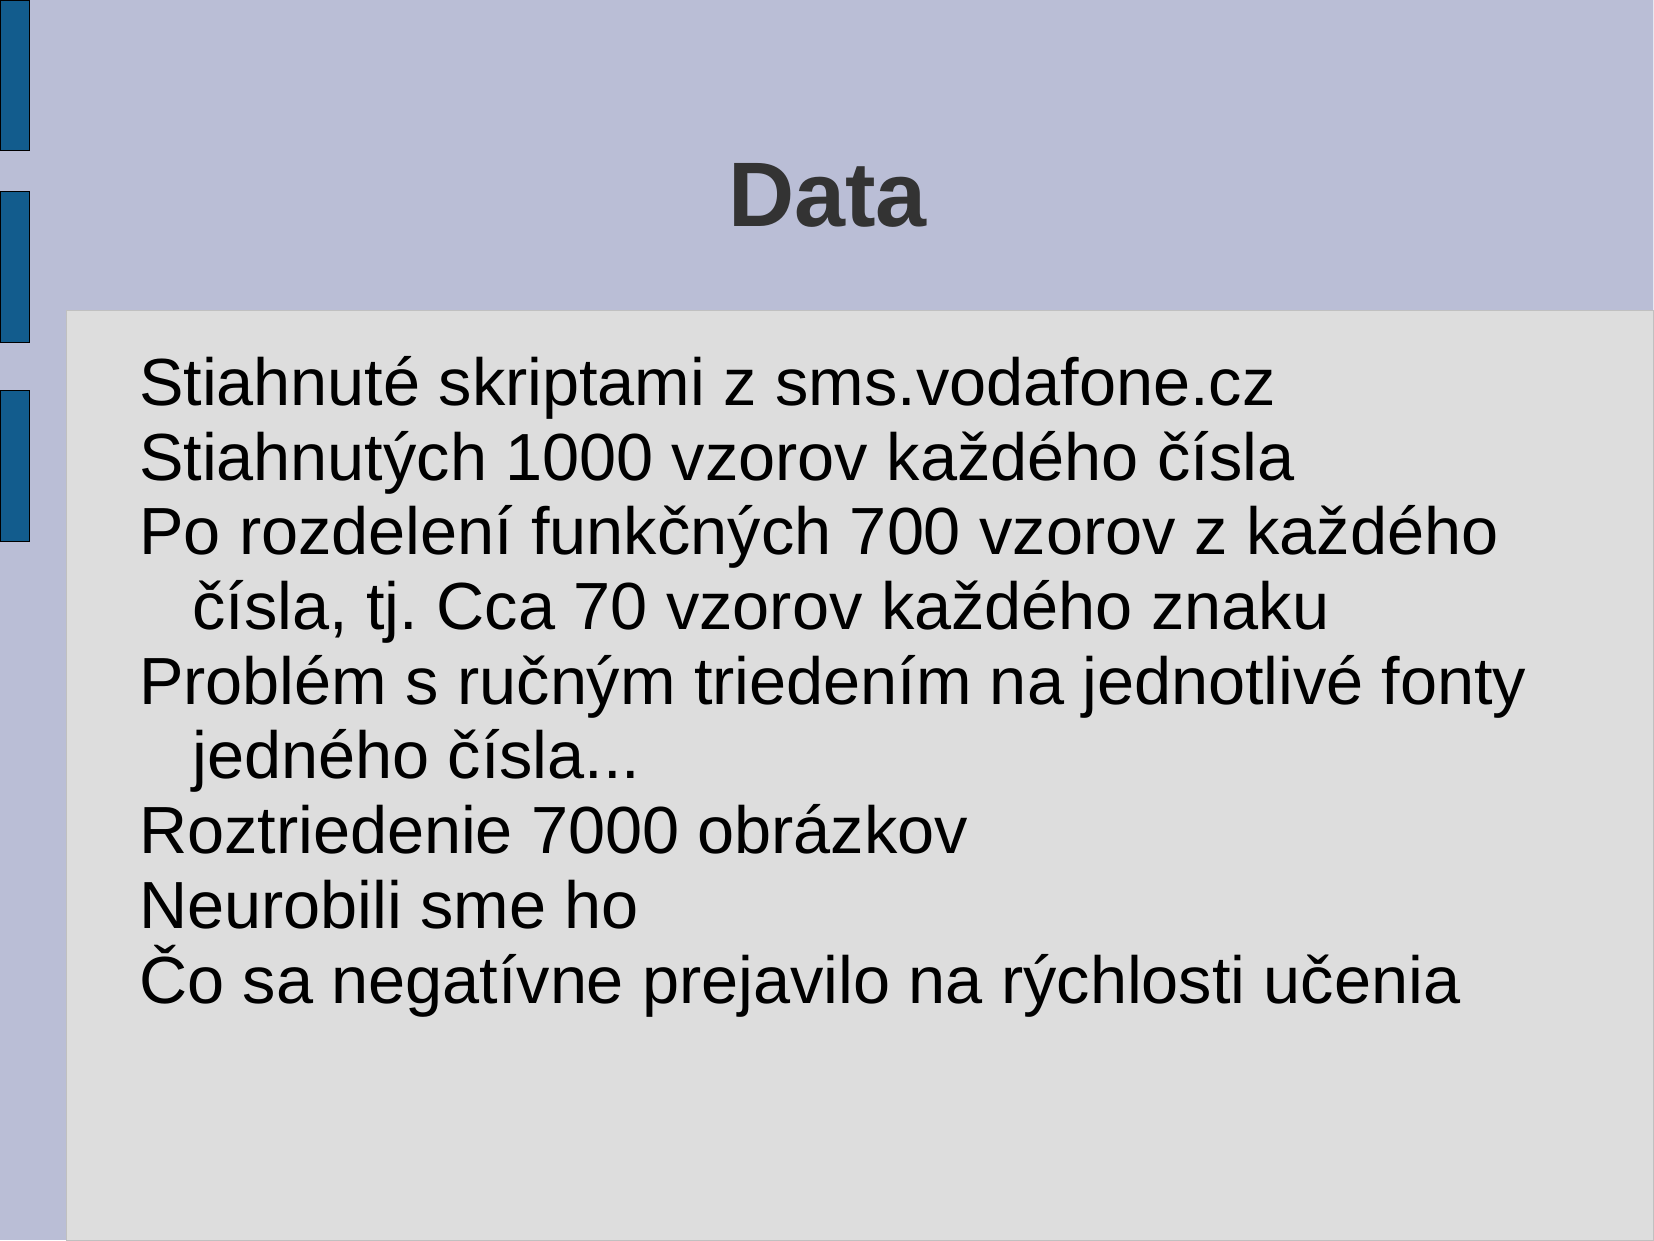

# Data
Stiahnuté skriptami z sms.vodafone.cz
Stiahnutých 1000 vzorov každého čísla
Po rozdelení funkčných 700 vzorov z každého čísla, tj. Cca 70 vzorov každého znaku
Problém s ručným triedením na jednotlivé fonty jedného čísla...
Roztriedenie 7000 obrázkov
Neurobili sme ho
Čo sa negatívne prejavilo na rýchlosti učenia